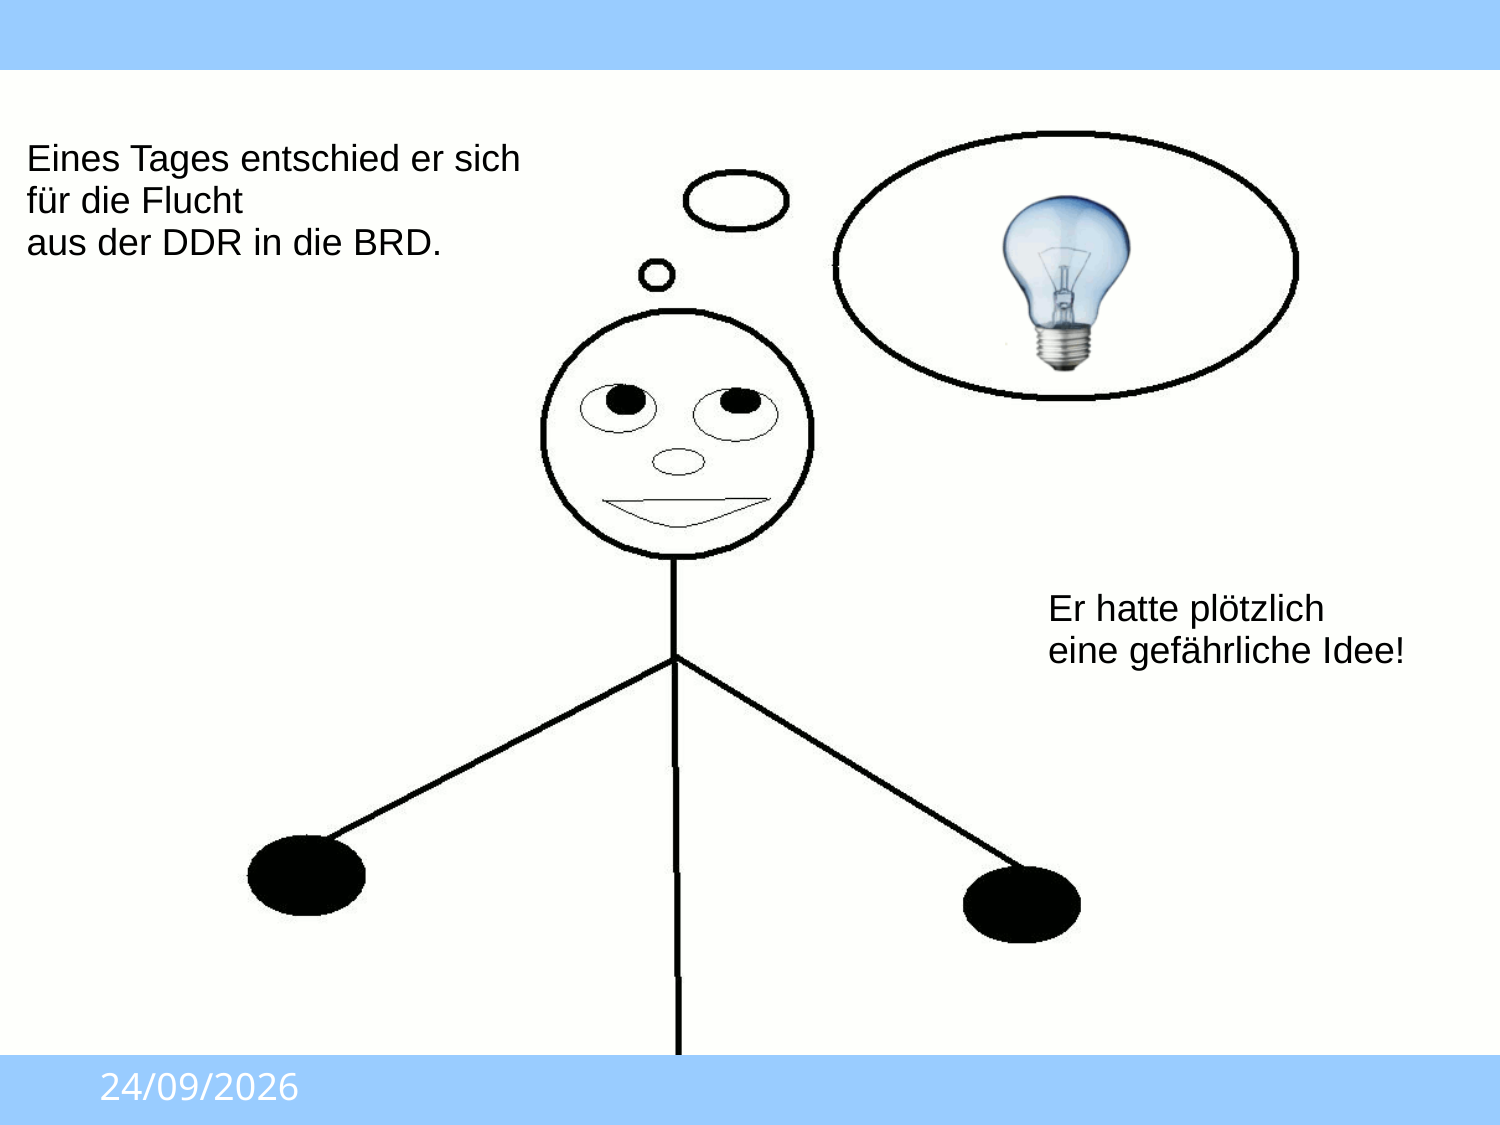

Eines Tages entschied er sich
für die Flucht
aus der DDR in die BRD.
Er hatte plötzlich
eine gefährliche Idee!